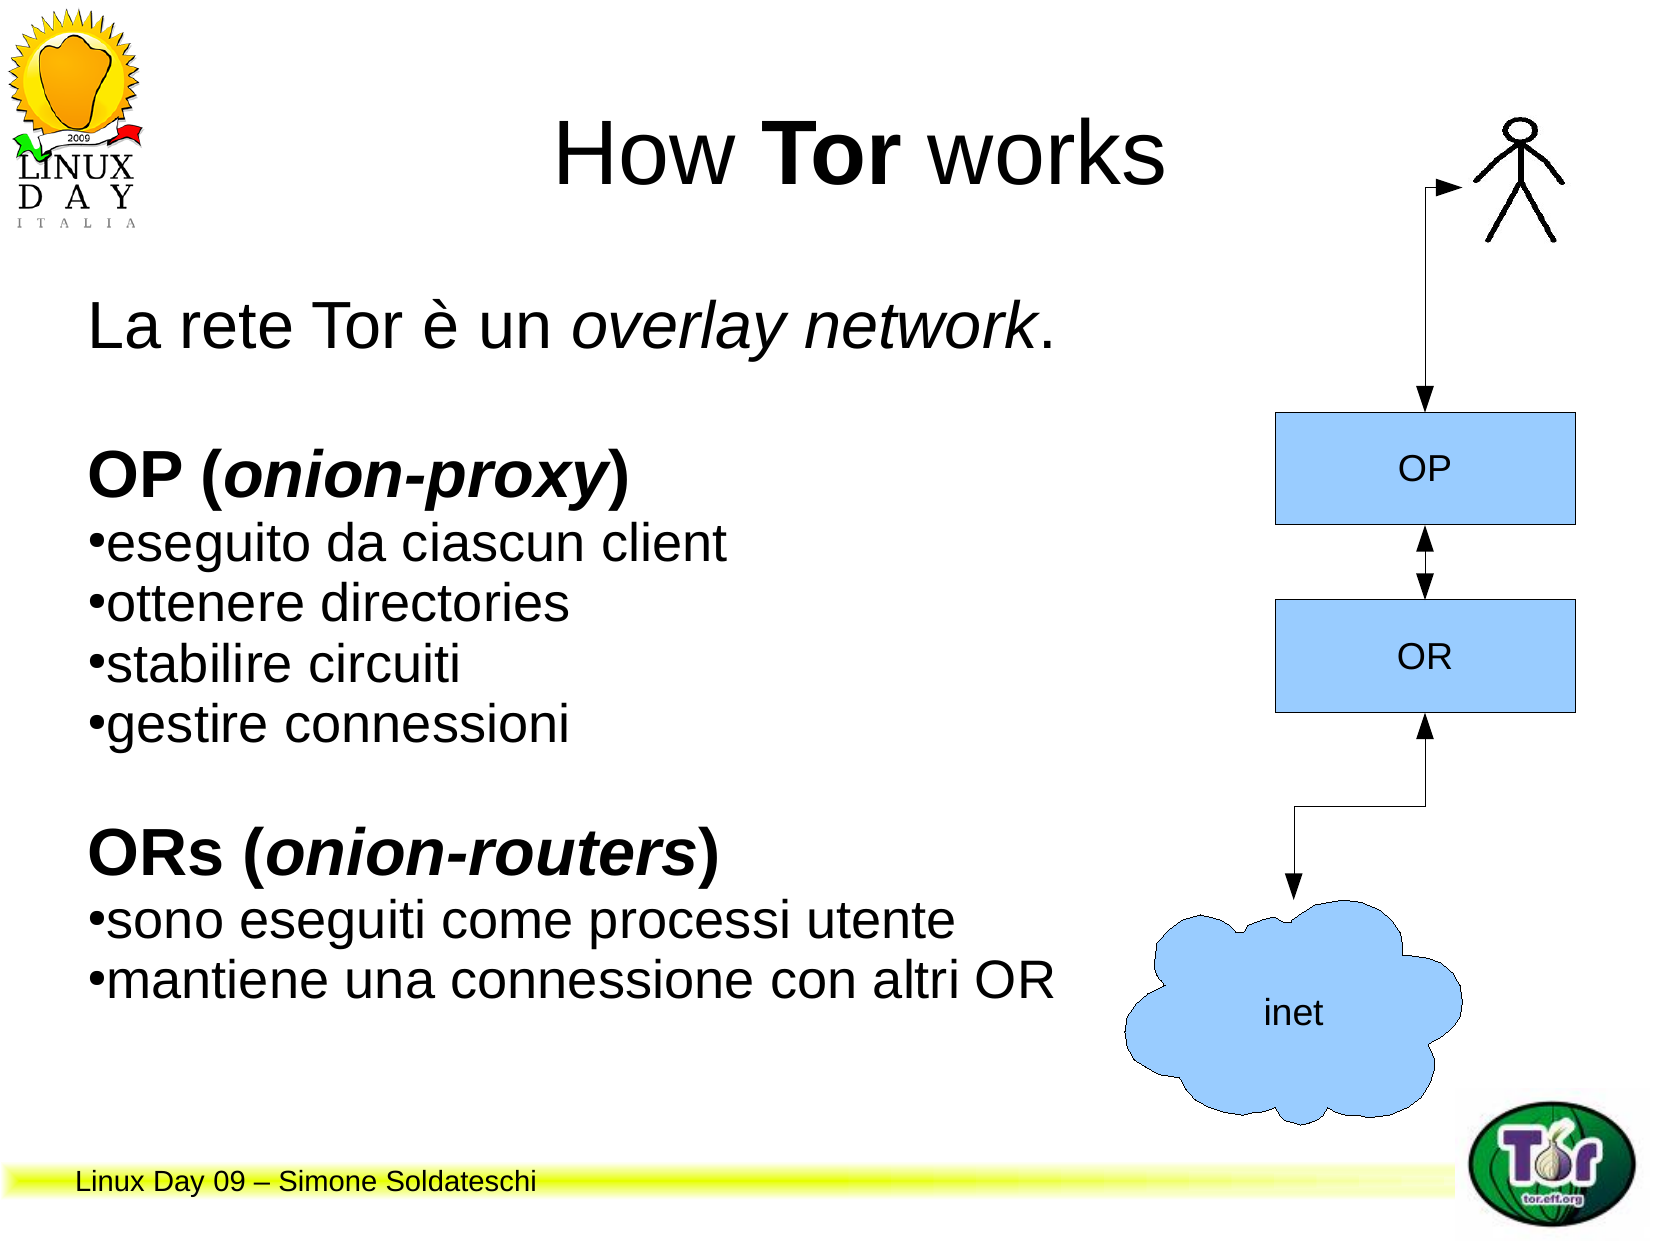

# How Tor works
La rete Tor è un overlay network.
OP (onion-proxy)
eseguito da ciascun client
ottenere directories
stabilire circuiti
gestire connessioni
ORs (onion-routers)
sono eseguiti come processi utente
mantiene una connessione con altri OR
OP
OR
inet